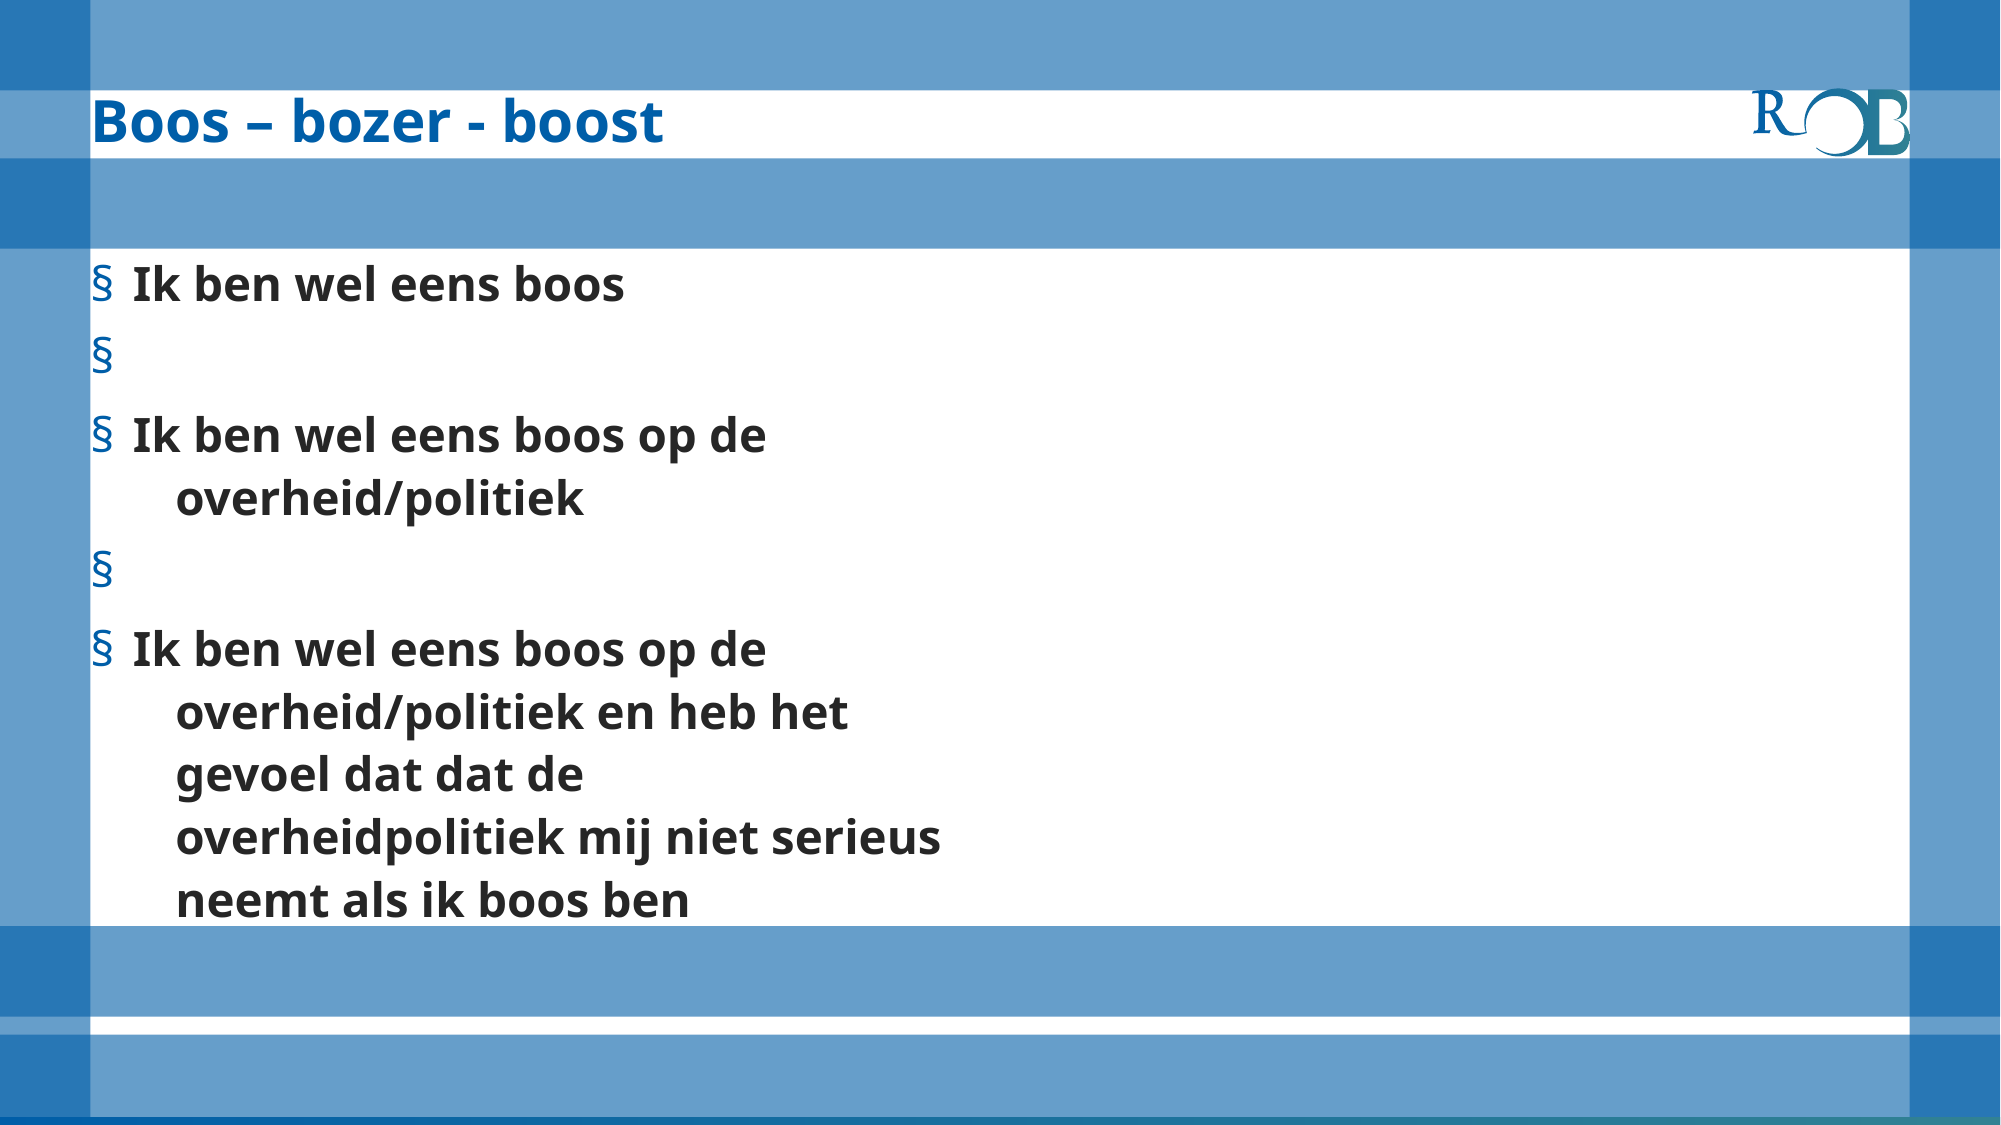

# Boos – bozer - boost
Ik ben wel eens boos
Ik ben wel eens boos op de overheid/politiek
Ik ben wel eens boos op de overheid/politiek en heb het gevoel dat dat de overheidpolitiek mij niet serieus neemt als ik boos ben